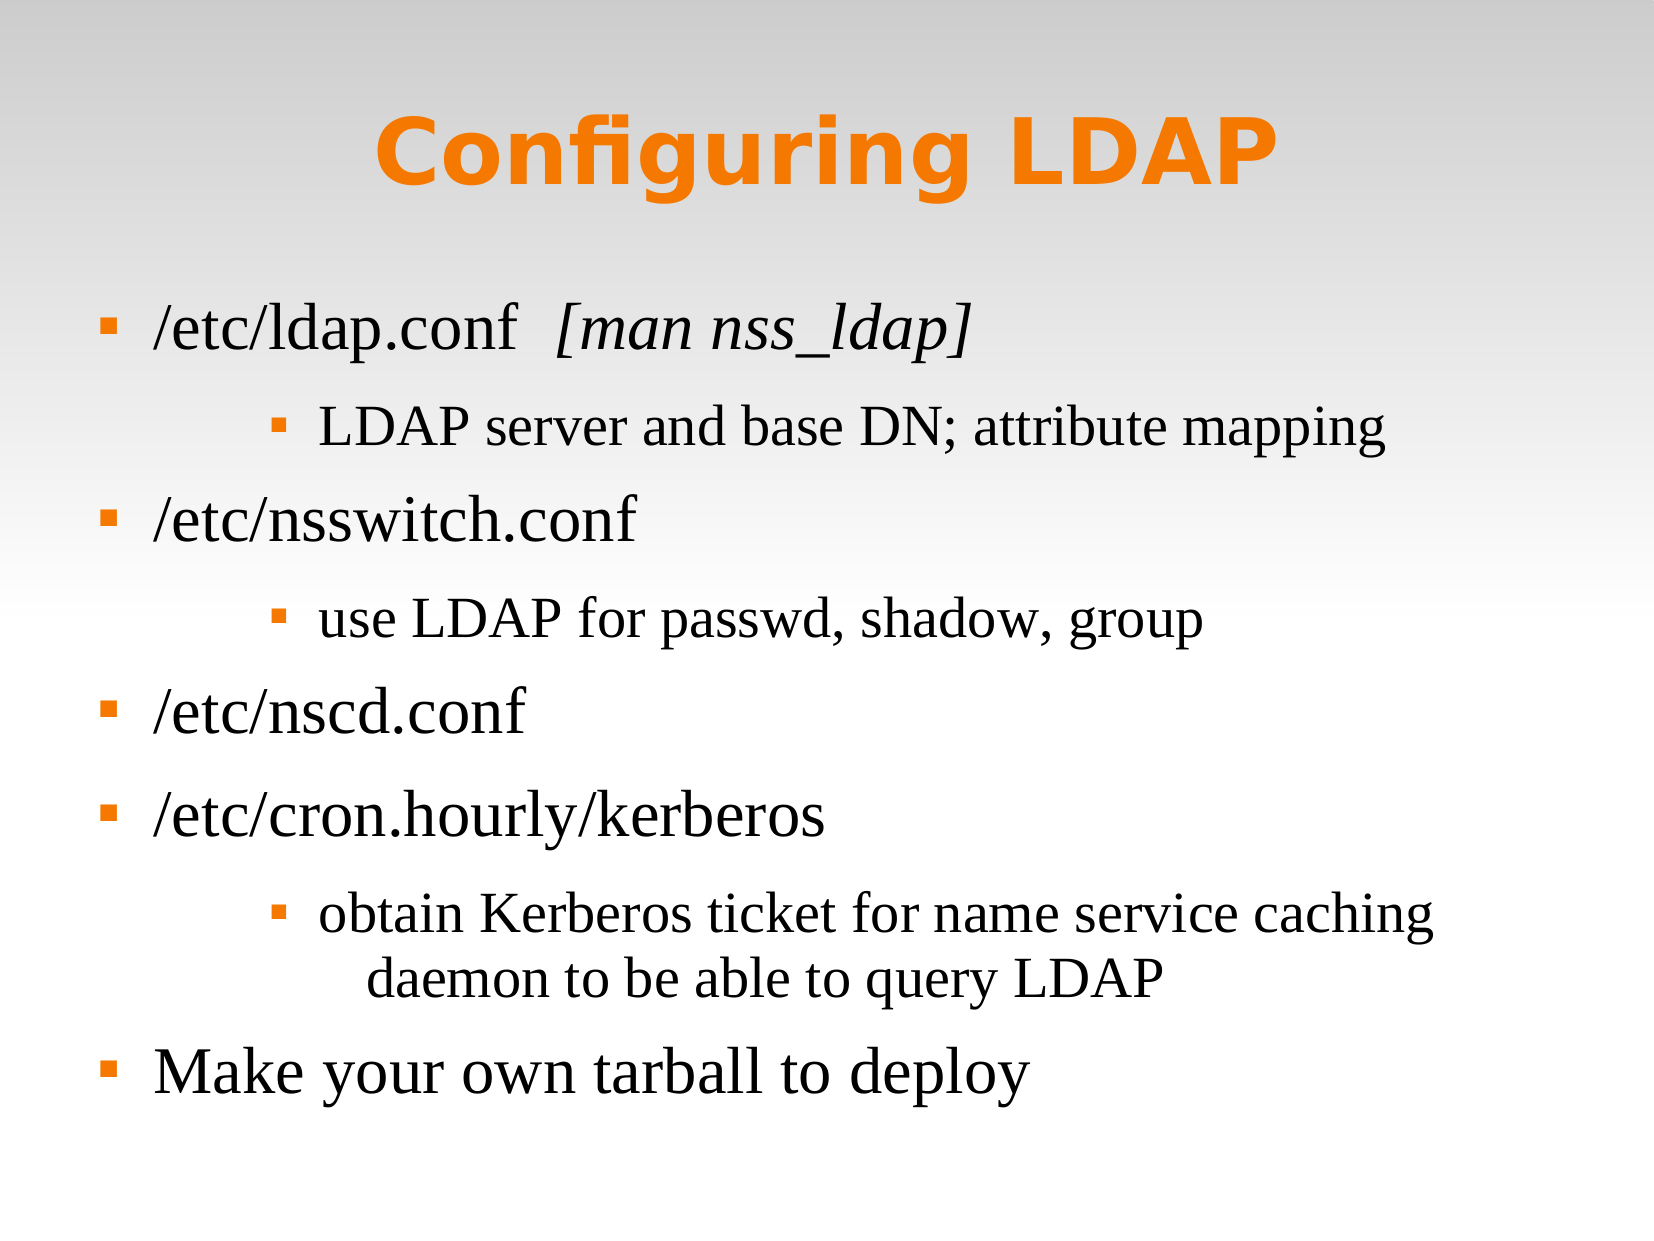

# Configuring LDAP
/etc/ldap.conf [man nss_ldap]
LDAP server and base DN; attribute mapping
/etc/nsswitch.conf
use LDAP for passwd, shadow, group
/etc/nscd.conf
/etc/cron.hourly/kerberos
obtain Kerberos ticket for name service caching daemon to be able to query LDAP
Make your own tarball to deploy